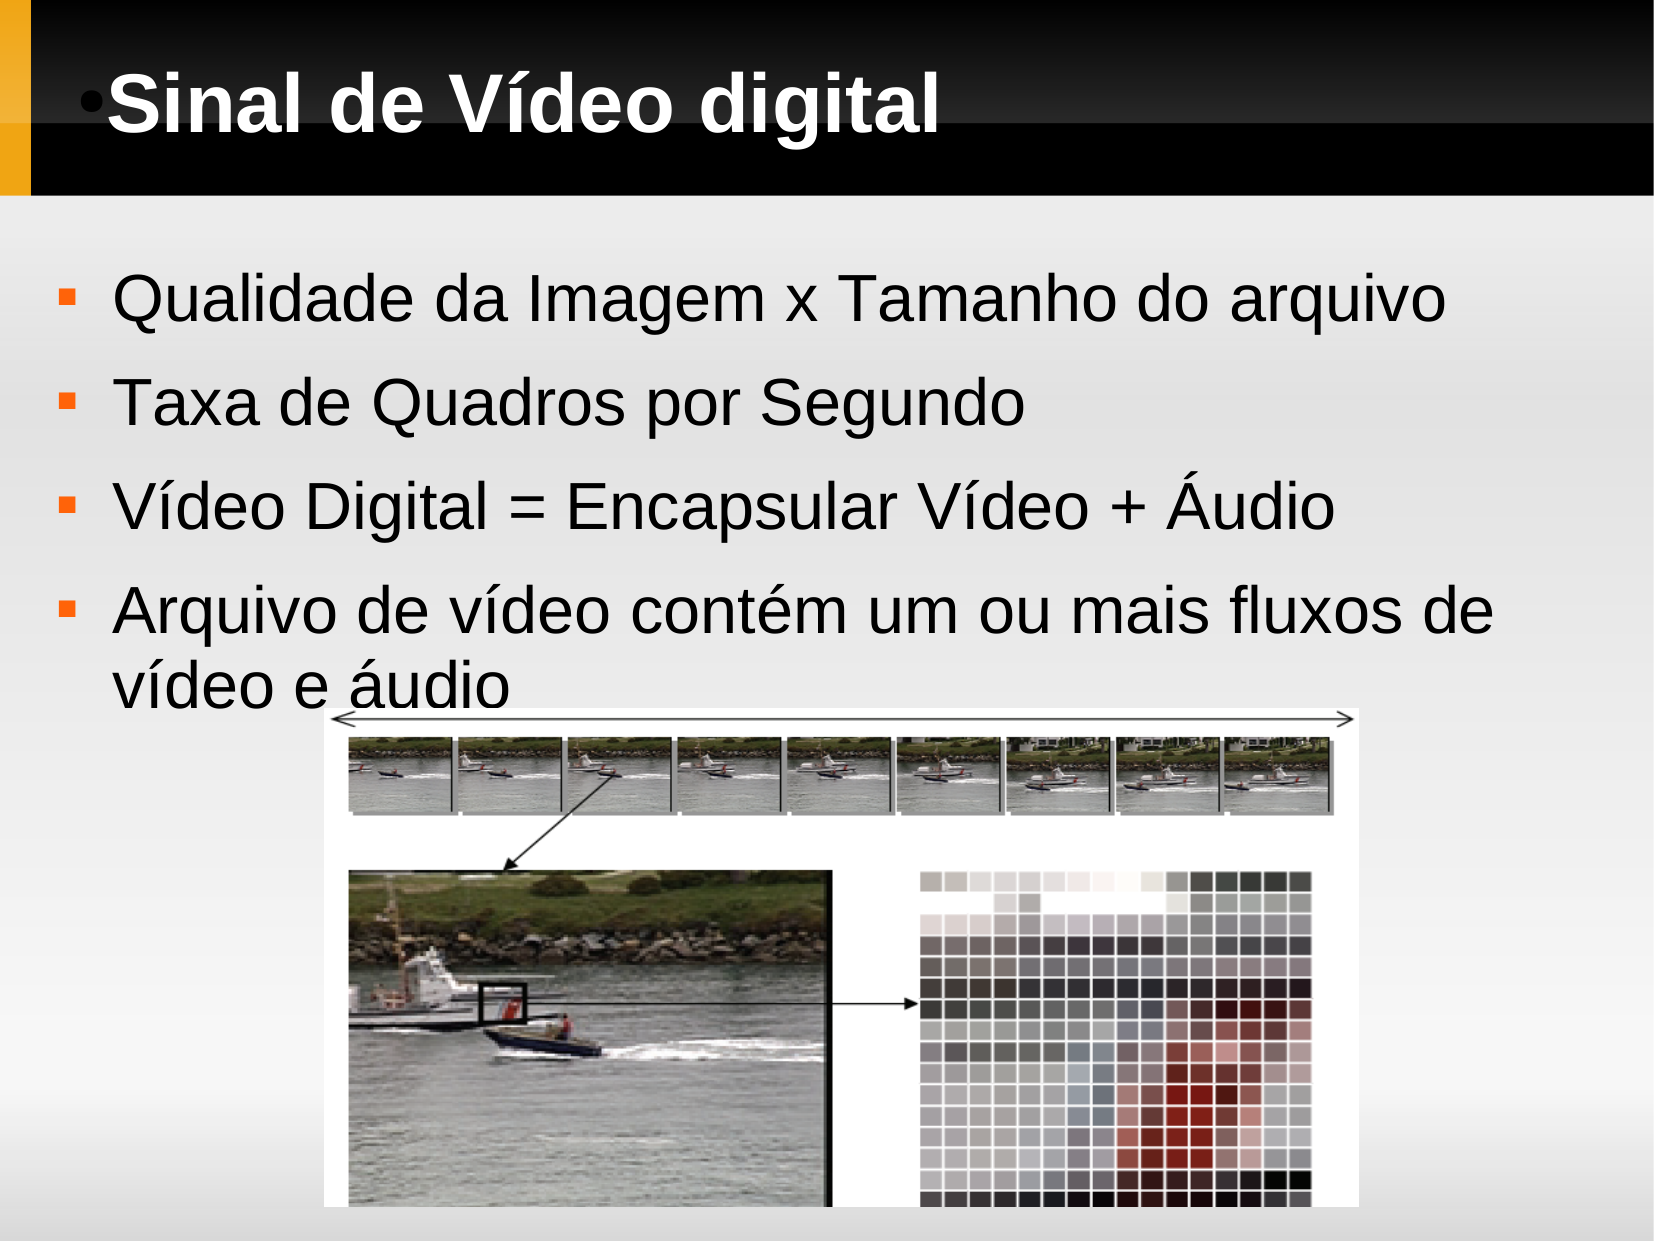

# Sinal de Vídeo digital
Qualidade da Imagem x Tamanho do arquivo
Taxa de Quadros por Segundo
Vídeo Digital = Encapsular Vídeo + Áudio
Arquivo de vídeo contém um ou mais fluxos de vídeo e áudio